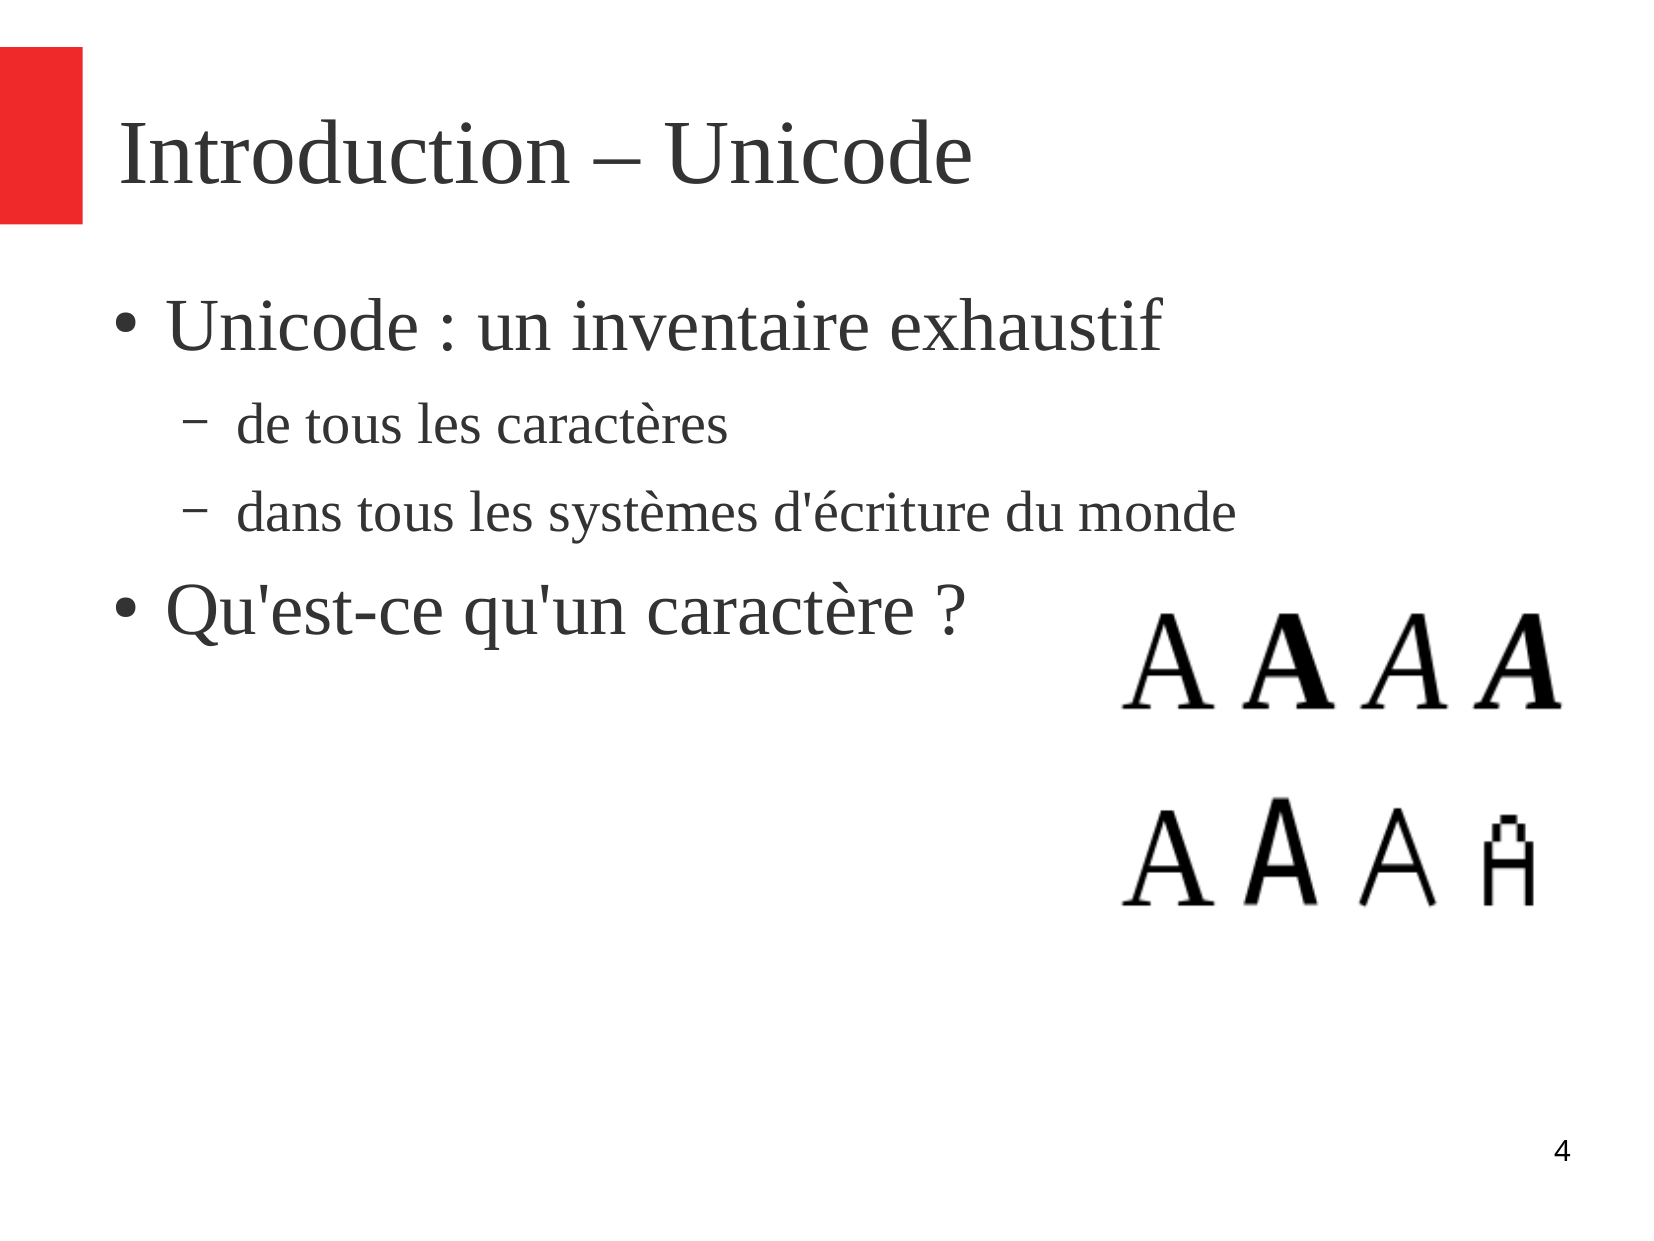

# Introduction – Unicode
Unicode : un inventaire exhaustif
de tous les caractères
dans tous les systèmes d'écriture du monde
Qu'est-ce qu'un caractère ?
4